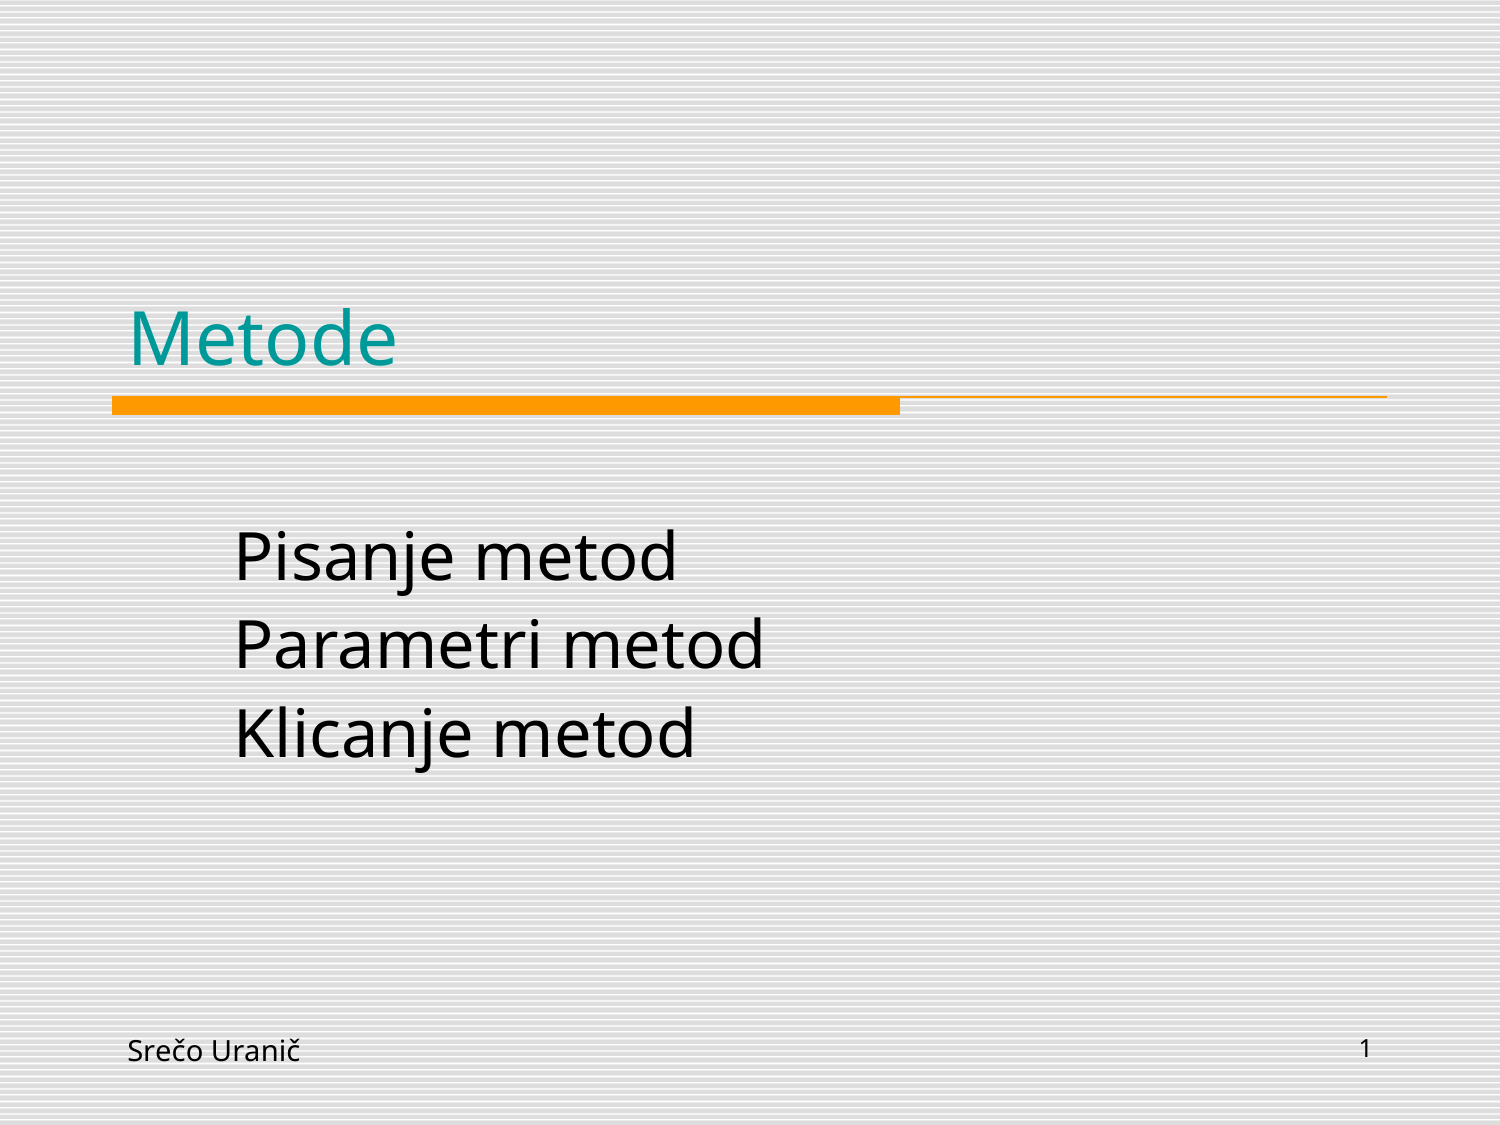

# Metode
Pisanje metod
Parametri metod
Klicanje metod
Srečo Uranič